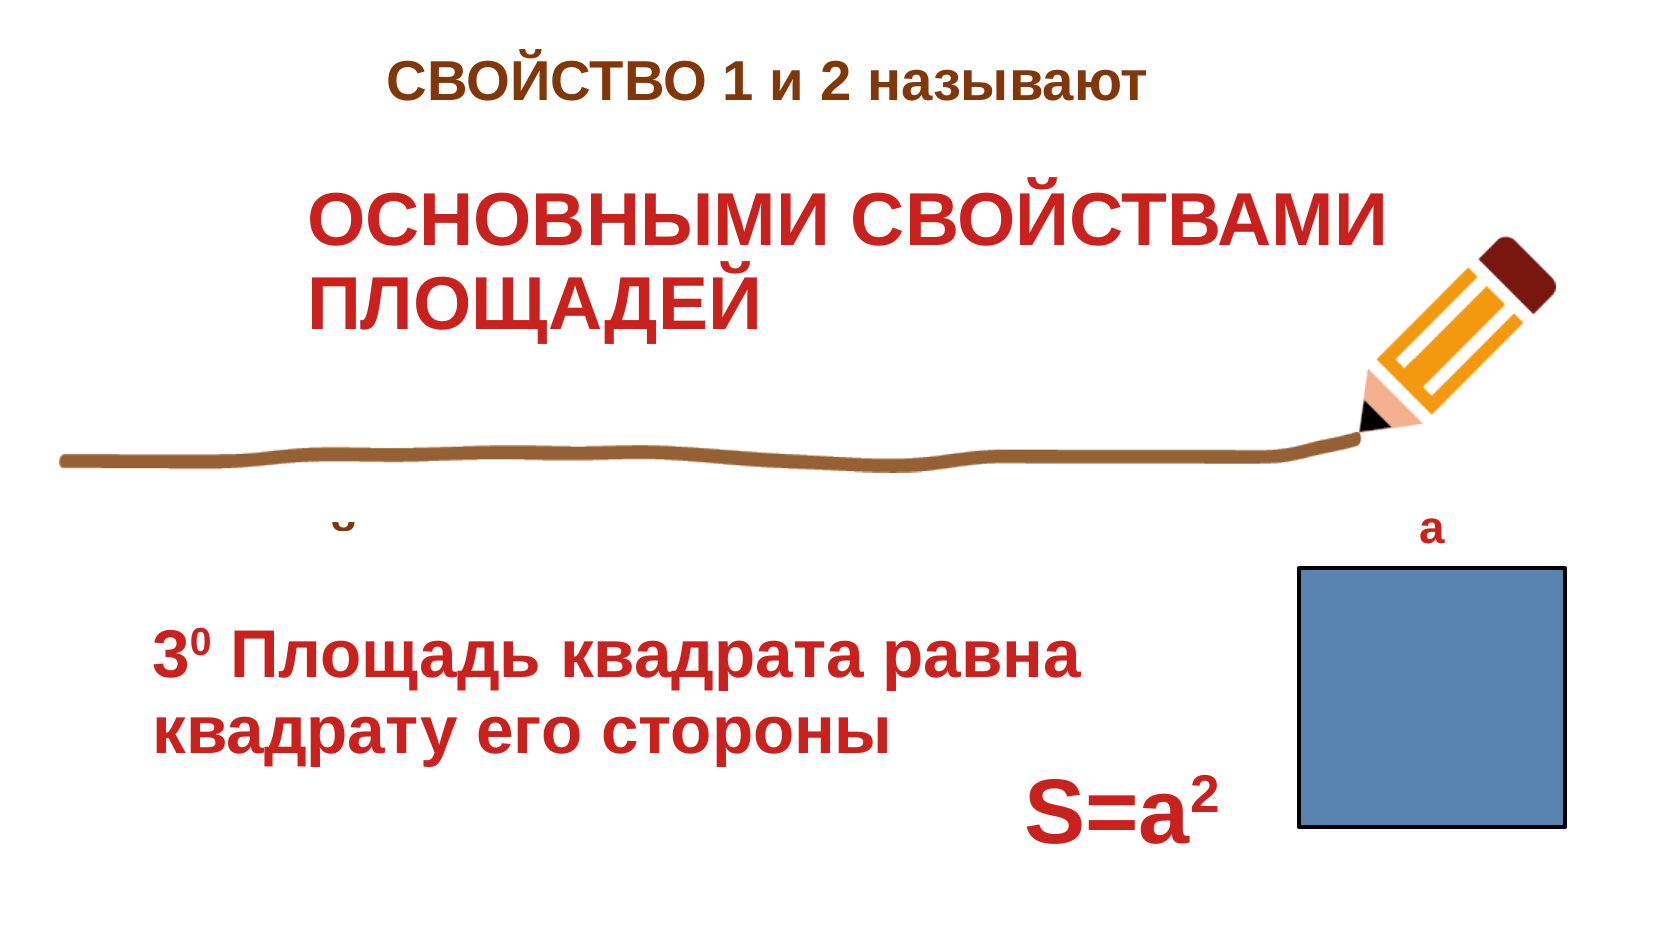

# СВОЙСТВО 1 и 2 называют
ОСНОВНЫМИ СВОЙСТВАМИ ПЛОЩАДЕЙ
СВОЙСТВО 3
a
30 Площадь квадрата равна квадрату его стороны
S=a2